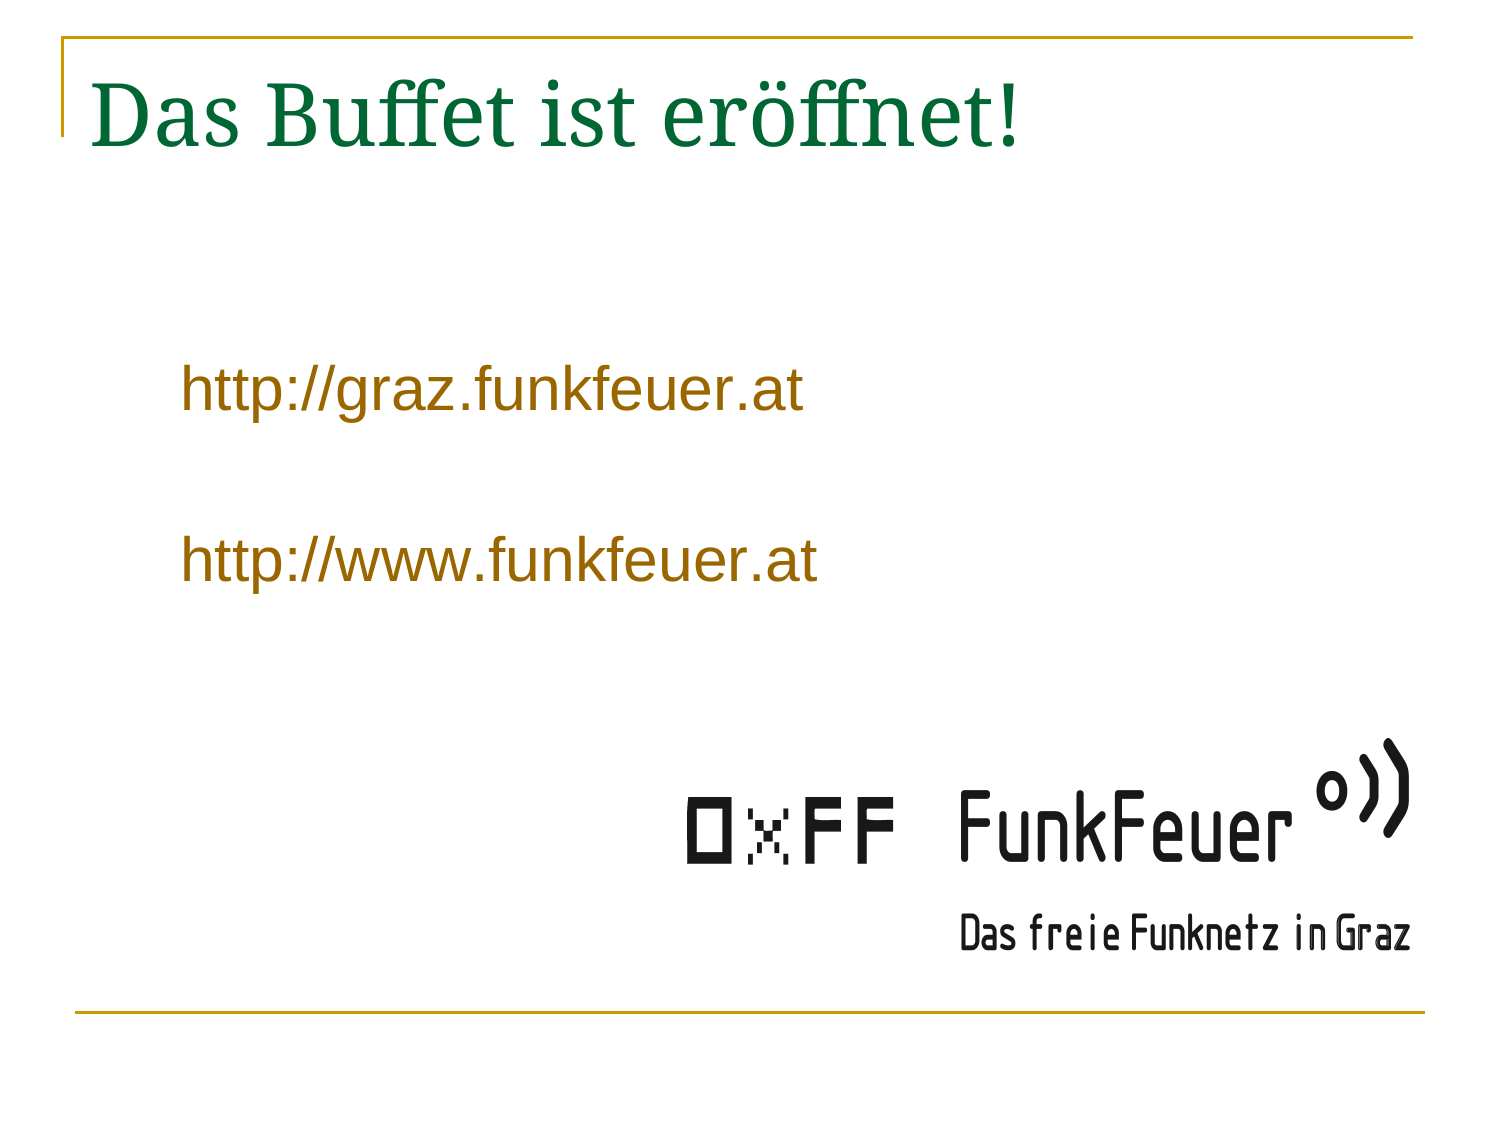

# Das Buffet ist eröffnet!
http://graz.funkfeuer.at
http://www.funkfeuer.at